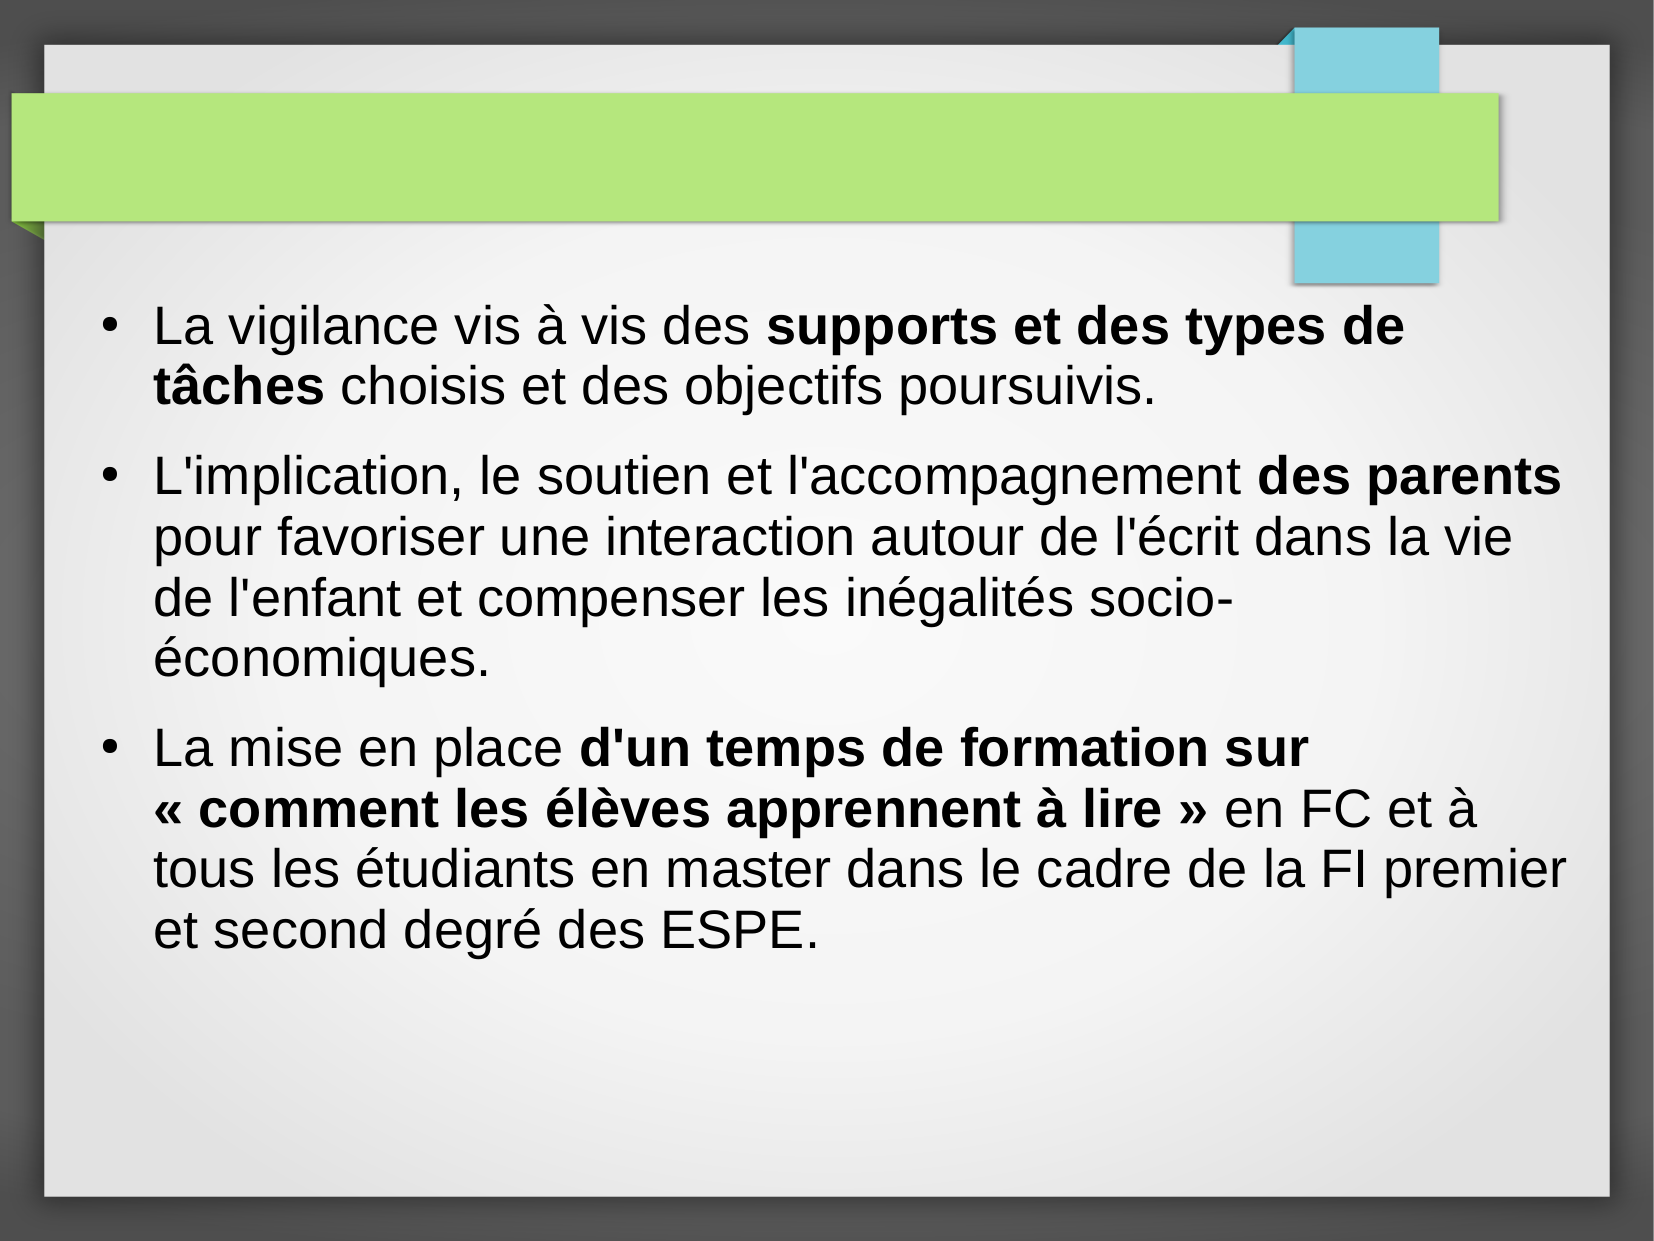

#
La vigilance vis à vis des supports et des types de tâches choisis et des objectifs poursuivis.
L'implication, le soutien et l'accompagnement des parents pour favoriser une interaction autour de l'écrit dans la vie de l'enfant et compenser les inégalités socio-économiques.
La mise en place d'un temps de formation sur « comment les élèves apprennent à lire » en FC et à tous les étudiants en master dans le cadre de la FI premier et second degré des ESPE.